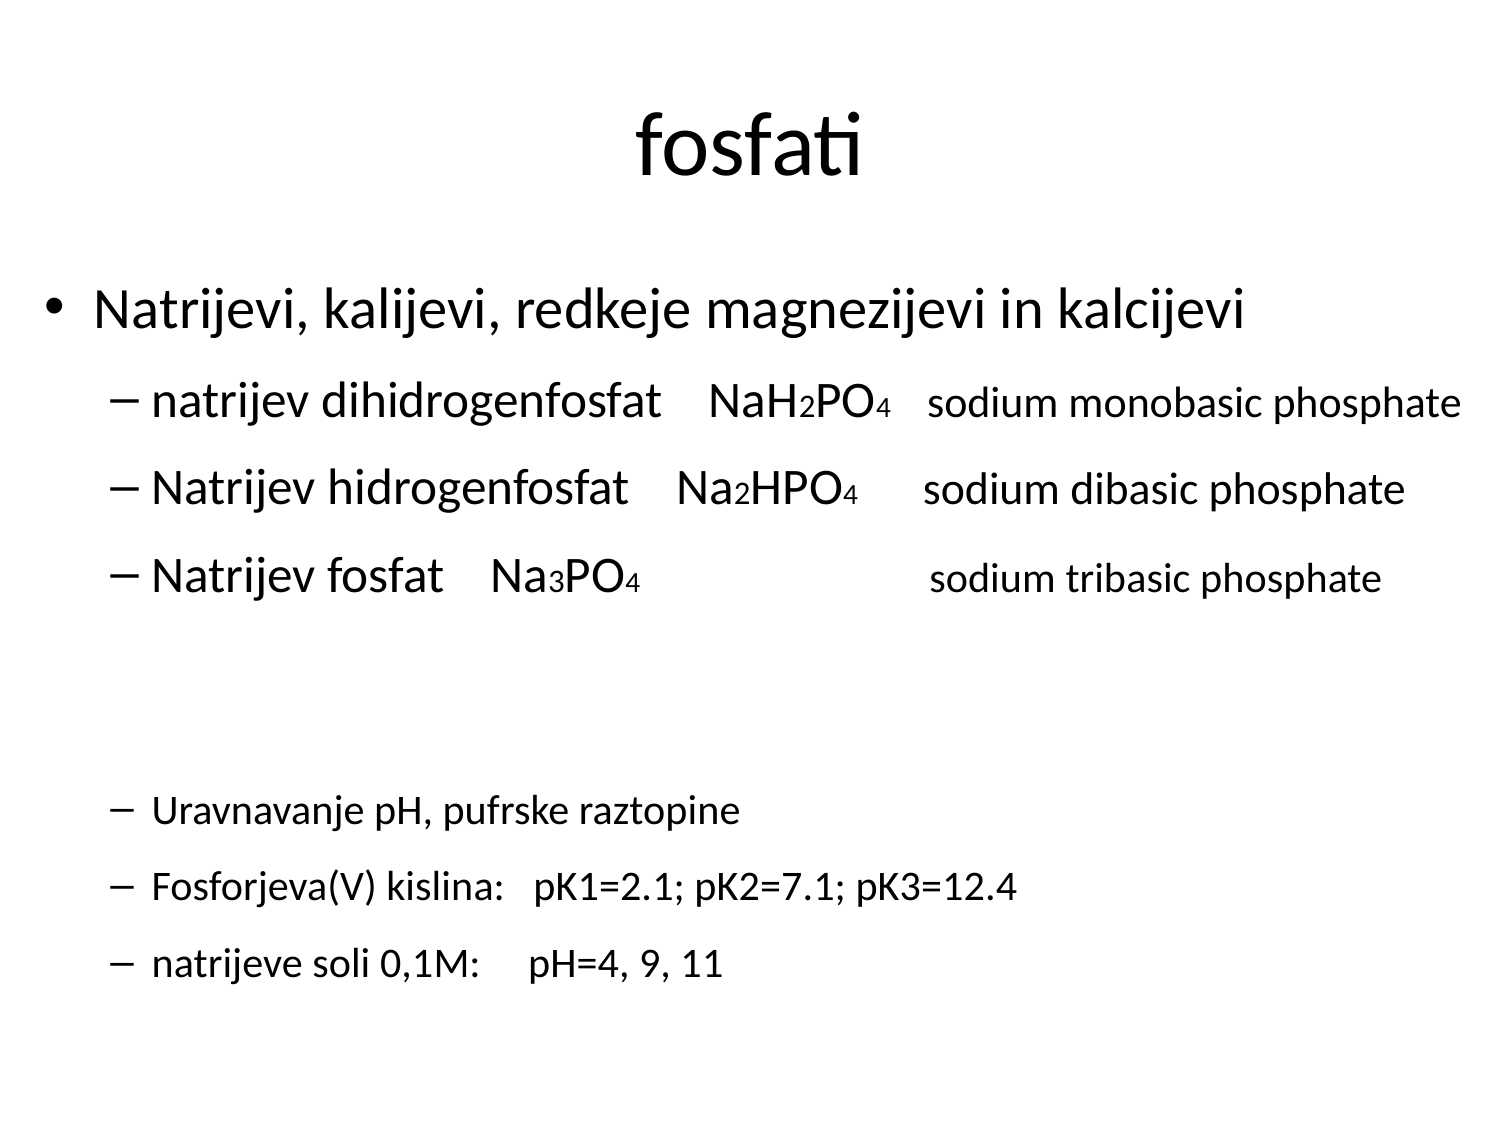

# fosfati
Natrijevi, kalijevi, redkeje magnezijevi in kalcijevi
natrijev dihidrogenfosfat NaH2PO4 sodium monobasic phosphate
Natrijev hidrogenfosfat Na2HPO4 sodium dibasic phosphate
Natrijev fosfat Na3PO4 sodium tribasic phosphate
Uravnavanje pH, pufrske raztopine
Fosforjeva(V) kislina: pK1=2.1; pK2=7.1; pK3=12.4
natrijeve soli 0,1M: pH=4, 9, 11